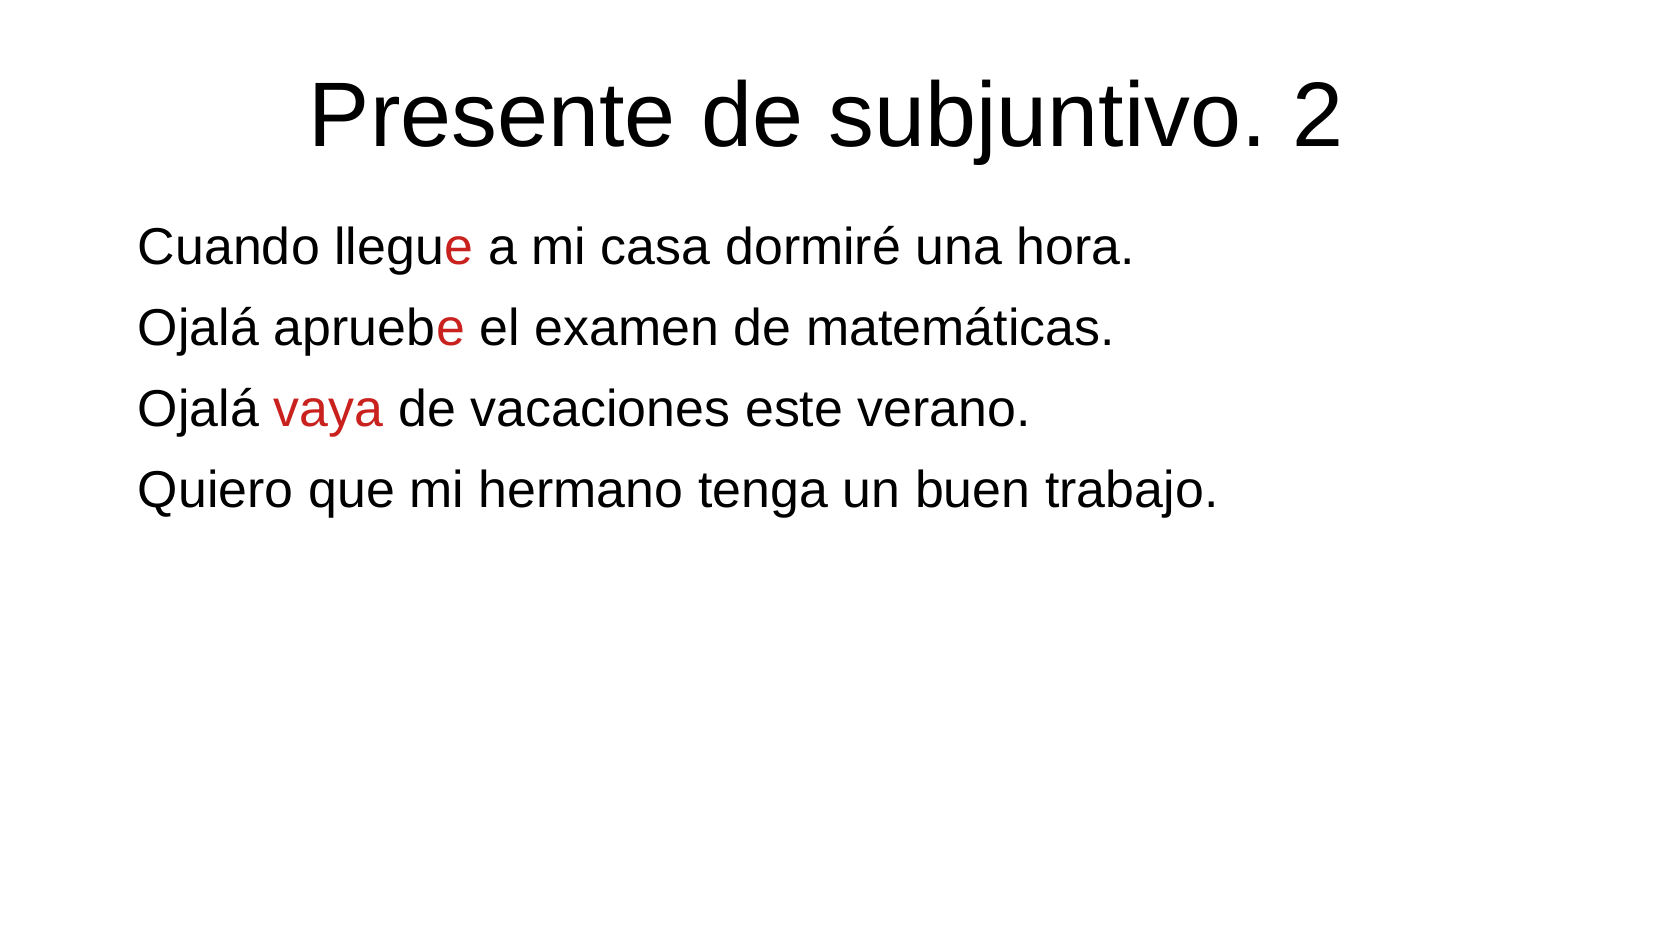

# Presente de subjuntivo. 2
Cuando llegue a mi casa dormiré una hora.
Ojalá apruebe el examen de matemáticas.
Ojalá vaya de vacaciones este verano.
Quiero que mi hermano tenga un buen trabajo.